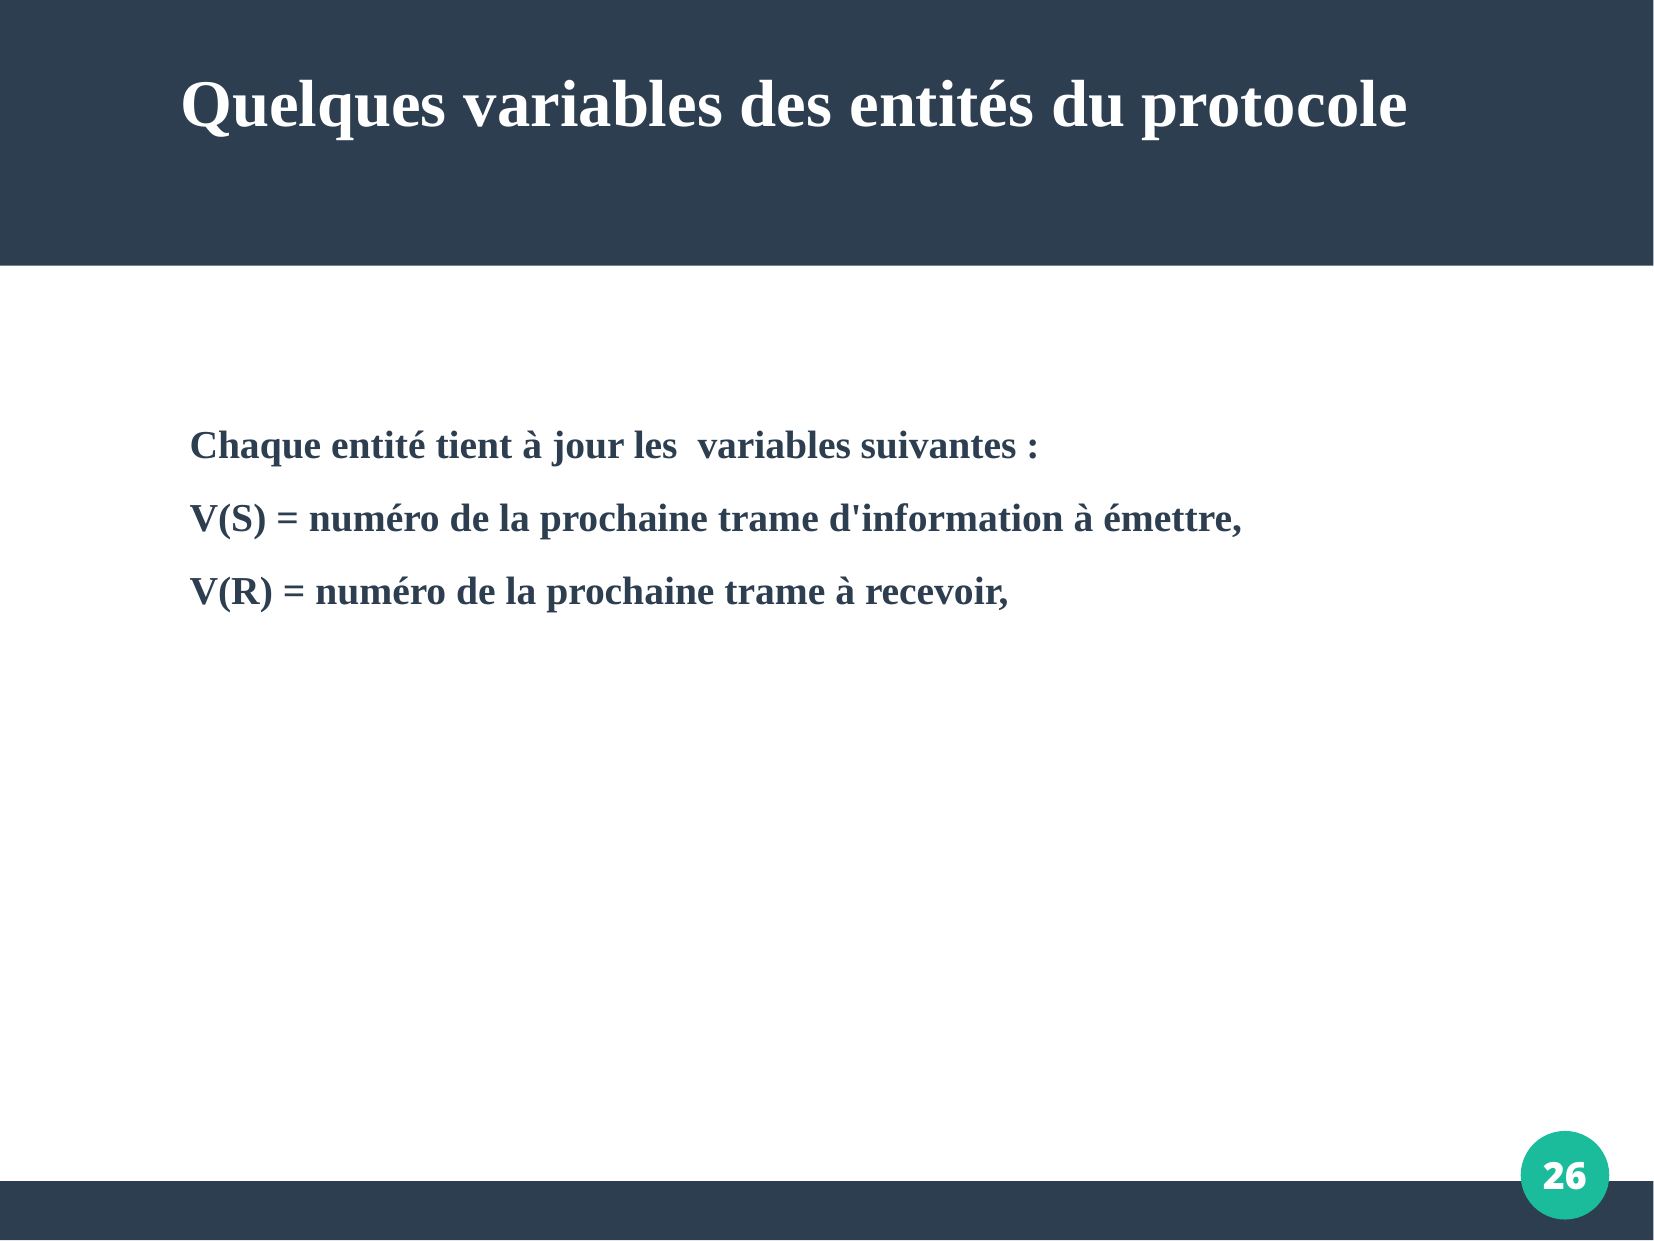

Quelques variables des entités du protocole
Chaque entité tient à jour les variables suivantes :
V(S) = numéro de la prochaine trame d'information à émettre,
V(R) = numéro de la prochaine trame à recevoir,
26